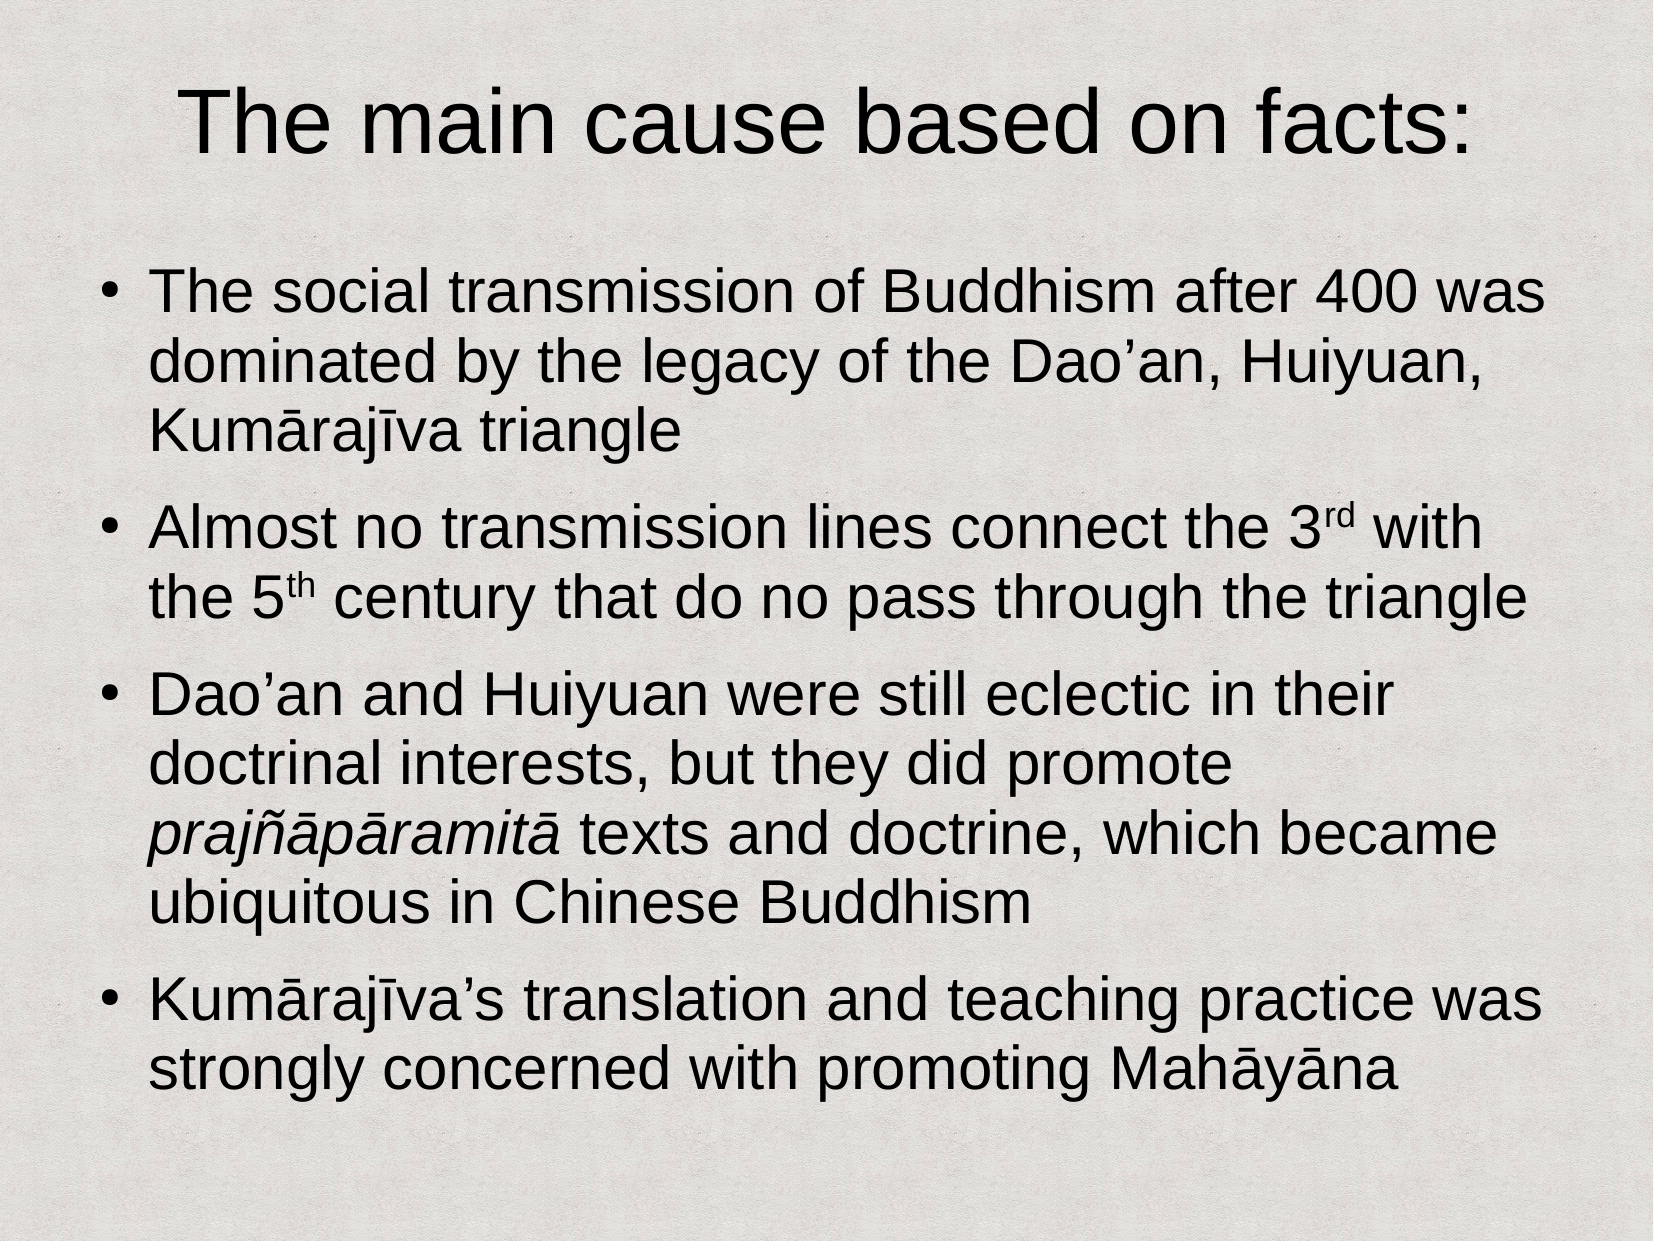

# The main cause based on facts:
The social transmission of Buddhism after 400 was dominated by the legacy of the Dao’an, Huiyuan, Kumārajīva triangle
Almost no transmission lines connect the 3rd with the 5th century that do no pass through the triangle
Dao’an and Huiyuan were still eclectic in their doctrinal interests, but they did promote prajñāpāramitā texts and doctrine, which became ubiquitous in Chinese Buddhism
Kumārajīva’s translation and teaching practice was strongly concerned with promoting Mahāyāna